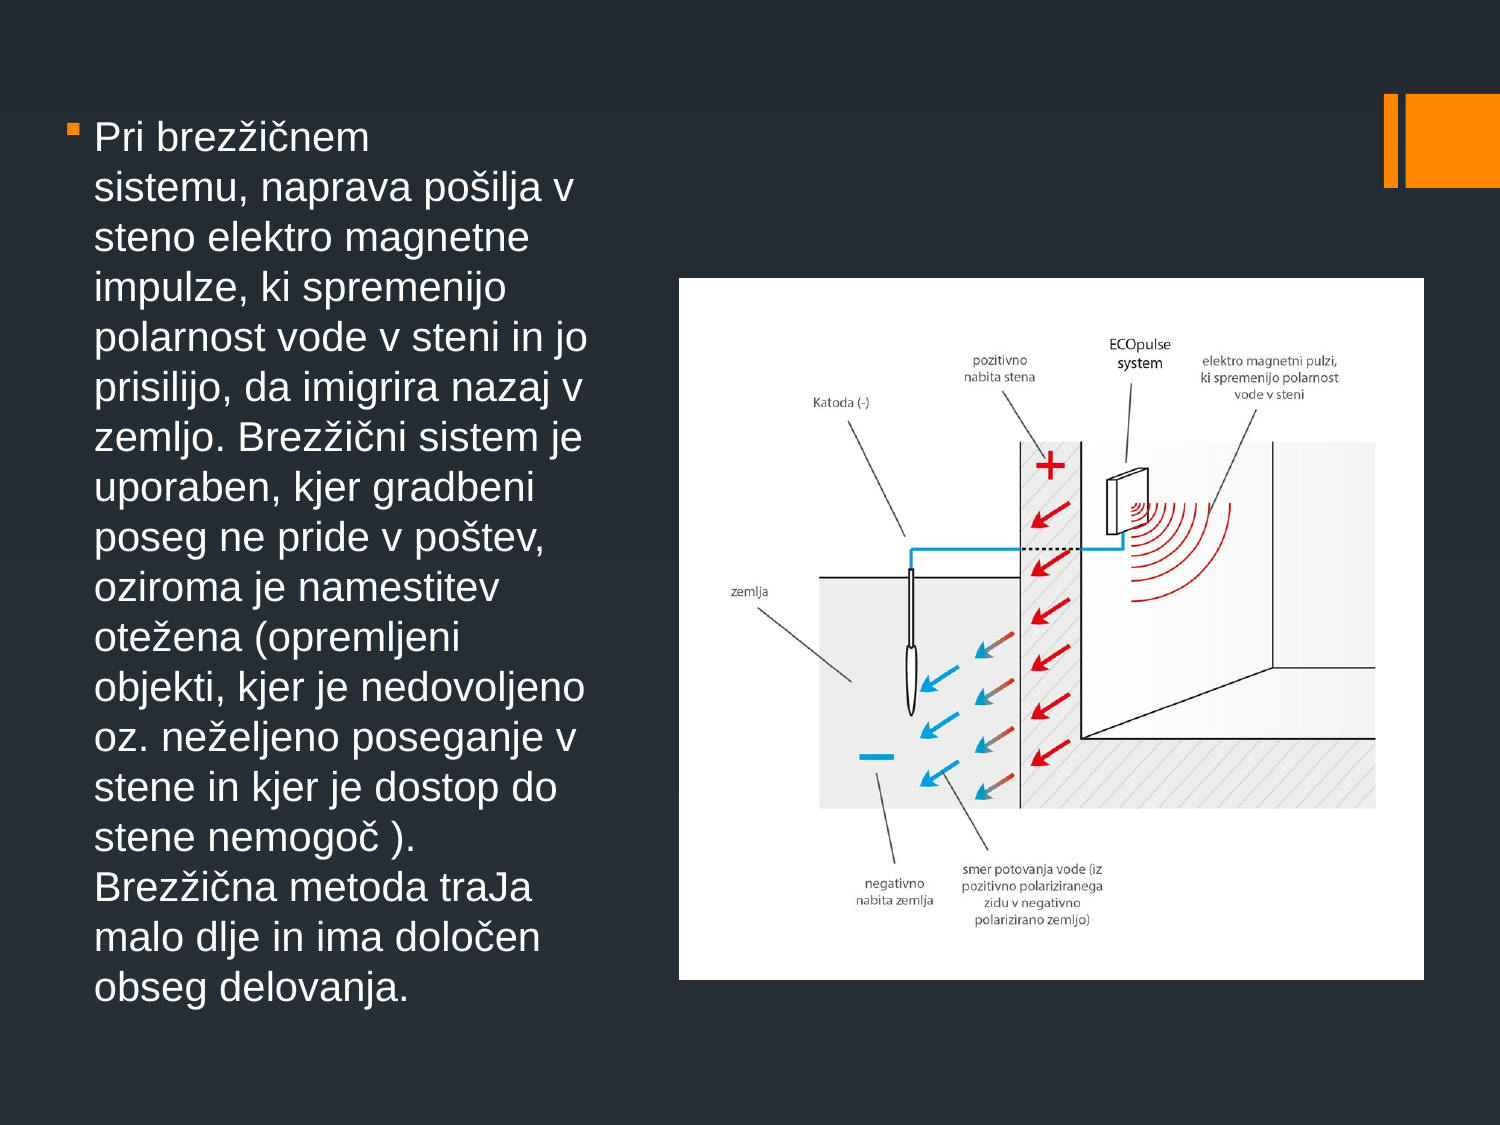

Pri brezžičnem sistemu, naprava pošilja v steno elektro magnetne impulze, ki spremenijo polarnost vode v steni in jo prisilijo, da imigrira nazaj v zemljo. Brezžični sistem je uporaben, kjer gradbeni poseg ne pride v poštev, oziroma je namestitev otežena (opremljeni objekti, kjer je nedovoljeno oz. neželjeno poseganje v stene in kjer je dostop do stene nemogoč ). Brezžična metoda traJa malo dlje in ima določen obseg delovanja.
#